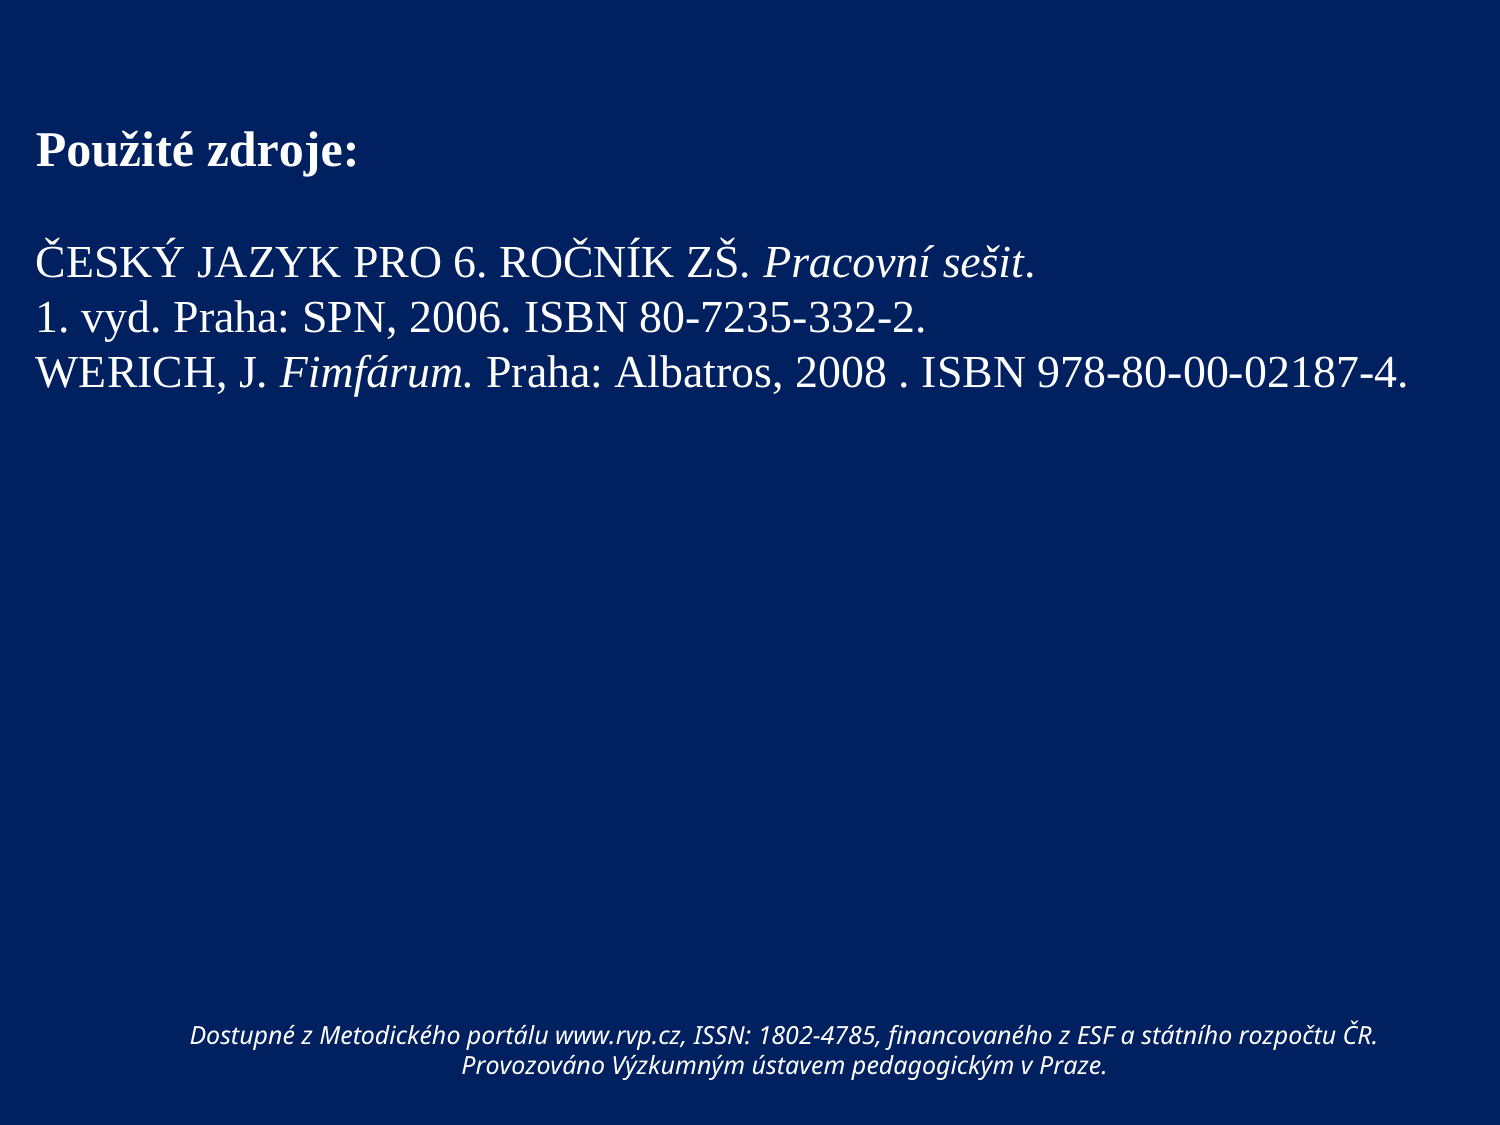

Použité zdroje:
ČESKÝ JAZYK PRO 6. ROČNÍK ZŠ. Pracovní sešit.
1. vyd. Praha: SPN, 2006. ISBN 80-7235-332-2.
WERICH, J. Fimfárum. Praha: Albatros, 2008 . ISBN 978-80-00-02187-4.
Dostupné z Metodického portálu www.rvp.cz, ISSN: 1802-4785, financovaného z ESF a státního rozpočtu ČR. Provozováno Výzkumným ústavem pedagogickým v Praze.